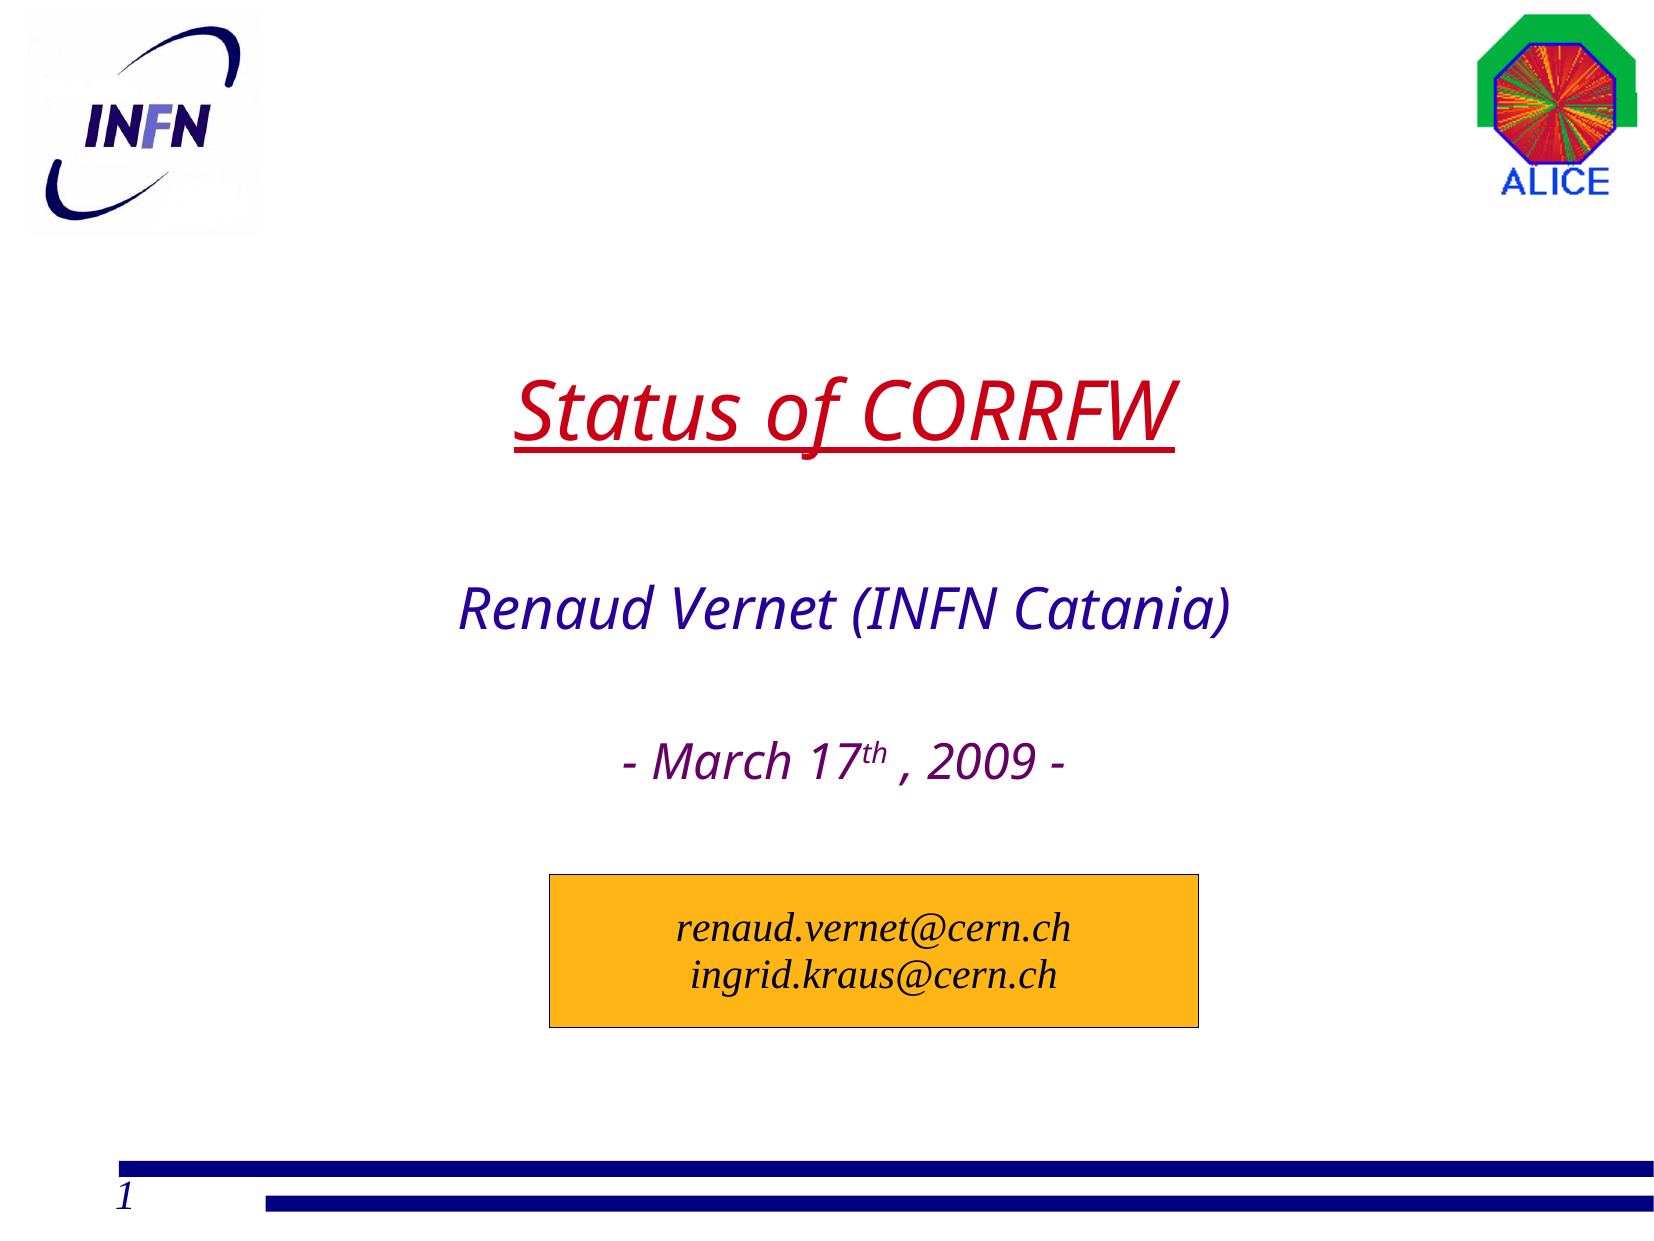

# Status of CORRFW
Renaud Vernet (INFN Catania)
- March 17th , 2009 -
renaud.vernet@cern.ch
ingrid.kraus@cern.ch